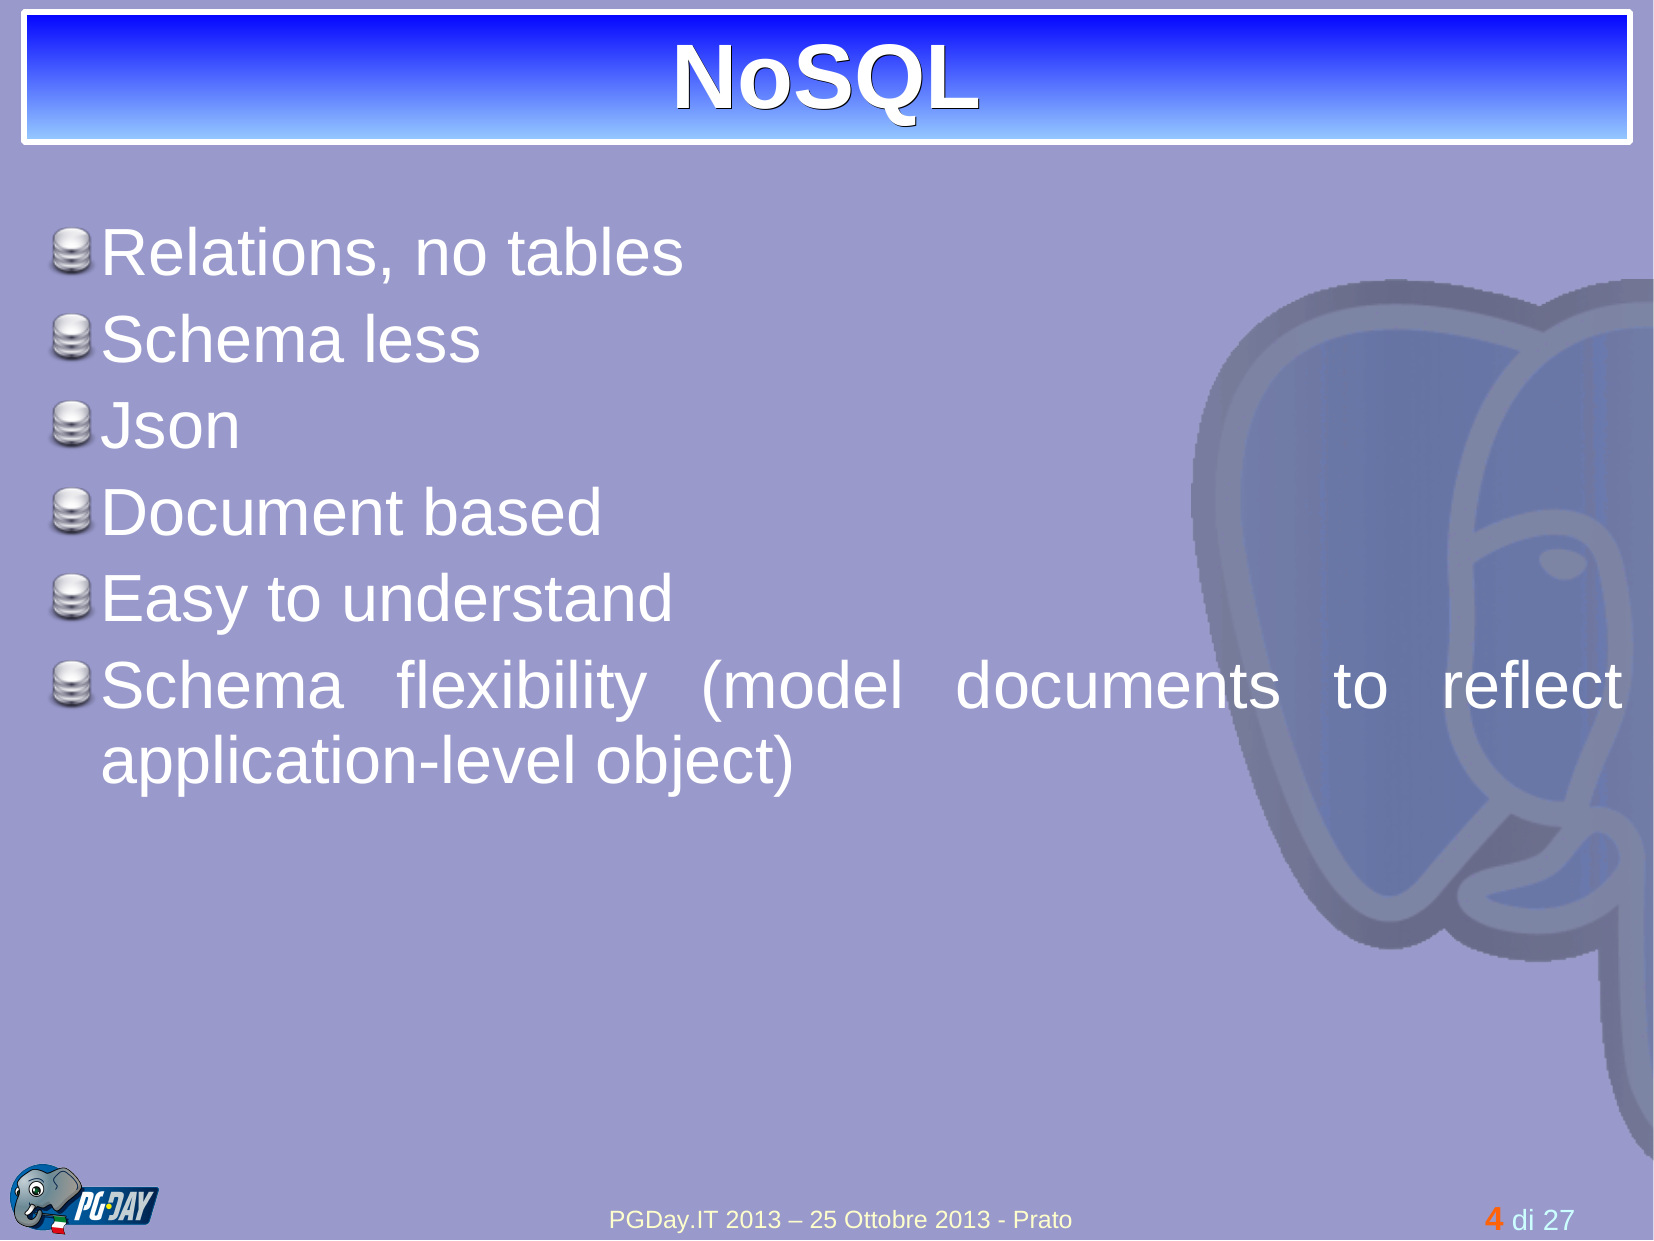

# NoSQL
Relations, no tables
Schema less
Json
Document based
Easy to understand
Schema flexibility (model documents to reflect application-level object)